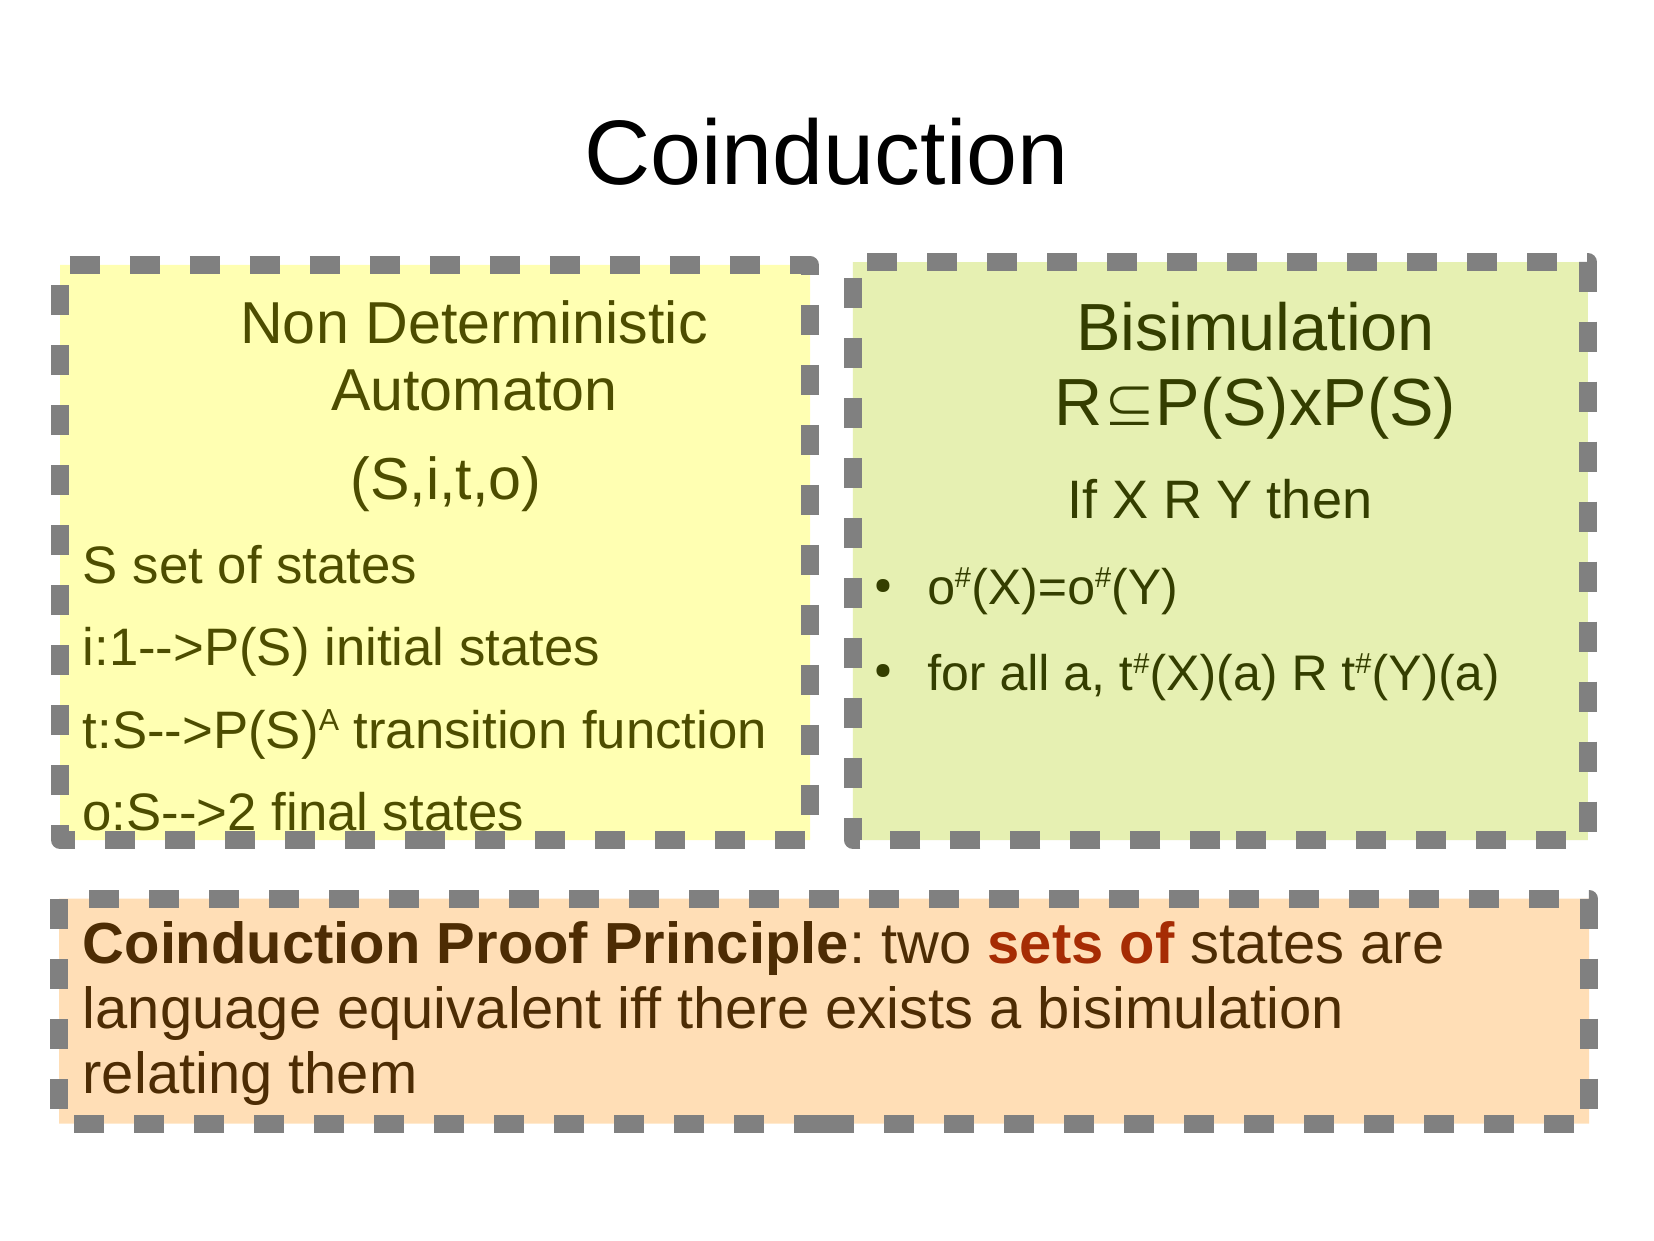

# Coinduction
Non Deterministic Automaton
(S,i,t,o)
S set of states
i:1-->P(S) initial states
t:S-->P(S)A transition function
o:S-->2 final states
Bisimulation RÍP(S)xP(S)
If X R Y then
o#(X)=o#(Y)
for all a, t#(X)(a) R t#(Y)(a)
Coinduction Proof Principle: two sets of states are language equivalent iff there exists a bisimulation relating them